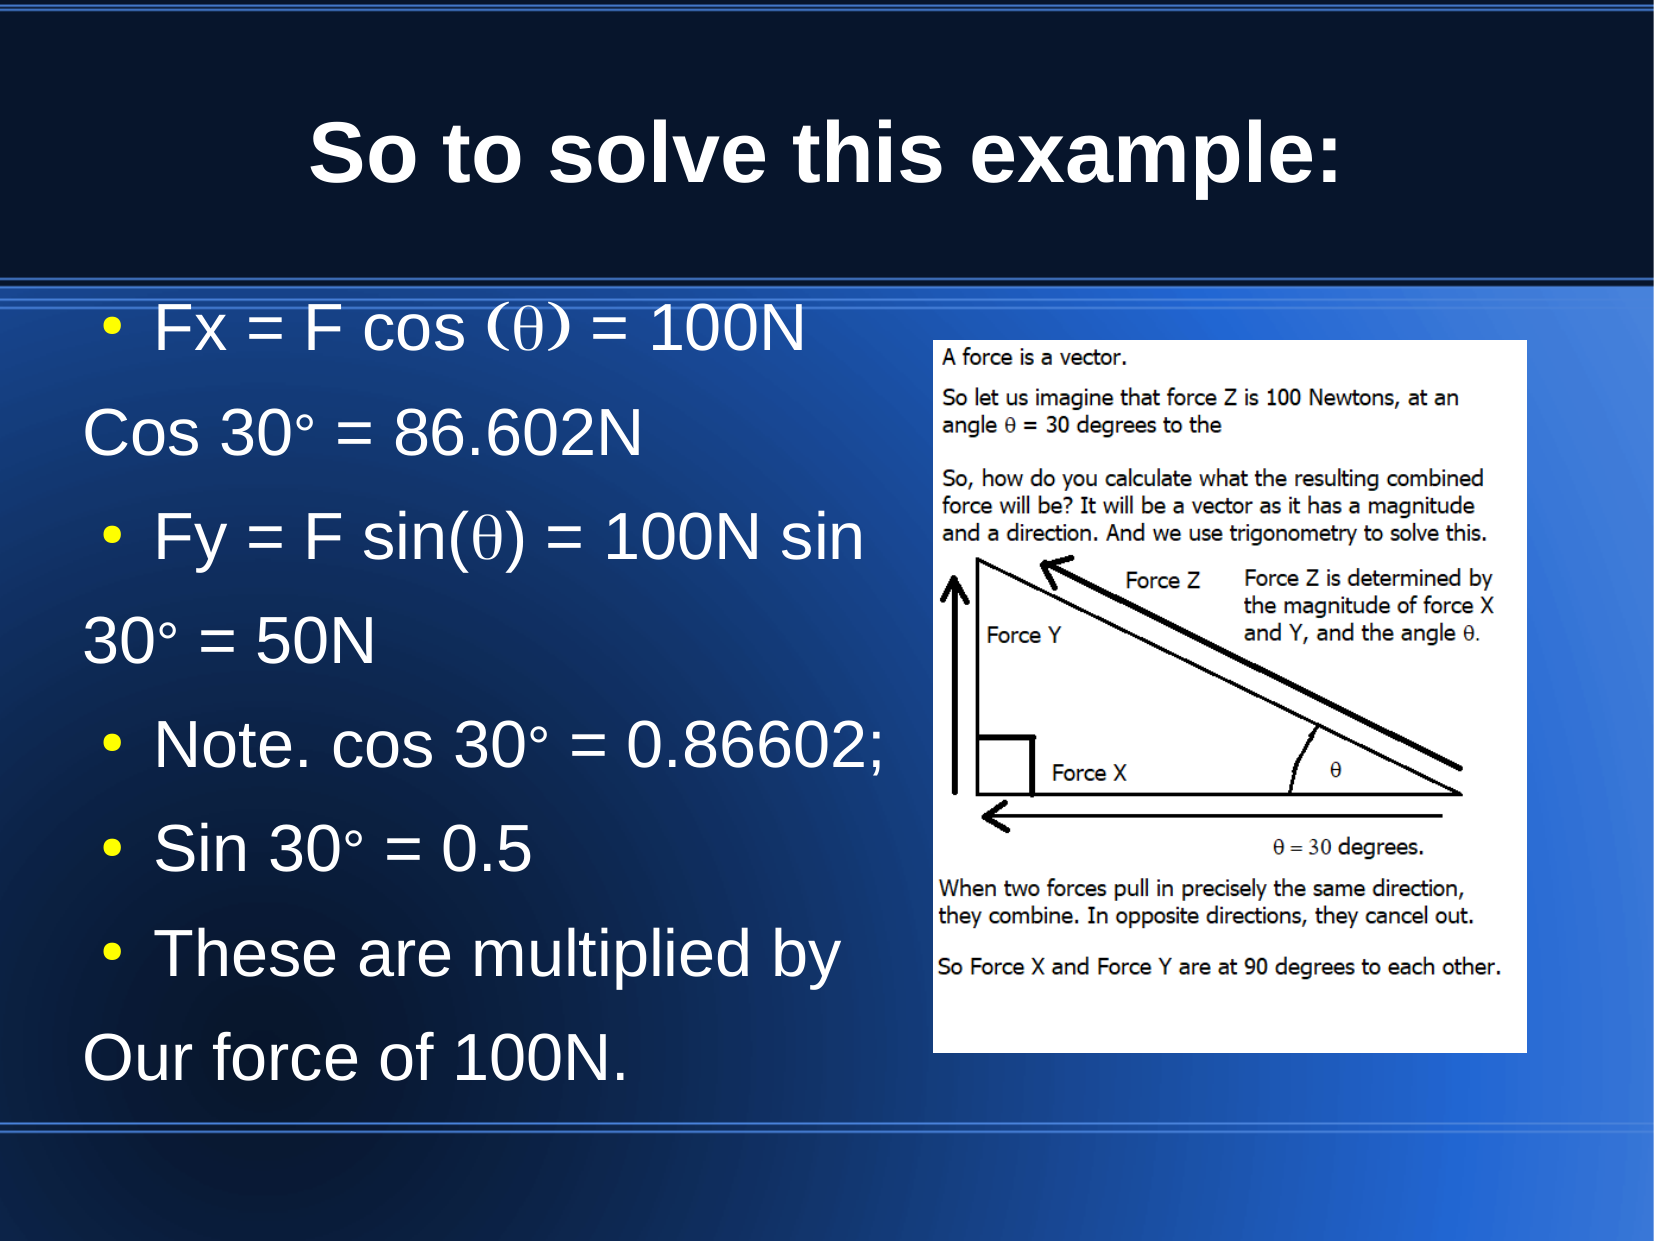

# So to solve this example:
Fx = F cos (q) = 100N
Cos 30° = 86.602N
Fy = F sin(q) = 100N sin
30° = 50N
Note. cos 30° = 0.86602;
Sin 30° = 0.5
These are multiplied by
Our force of 100N.